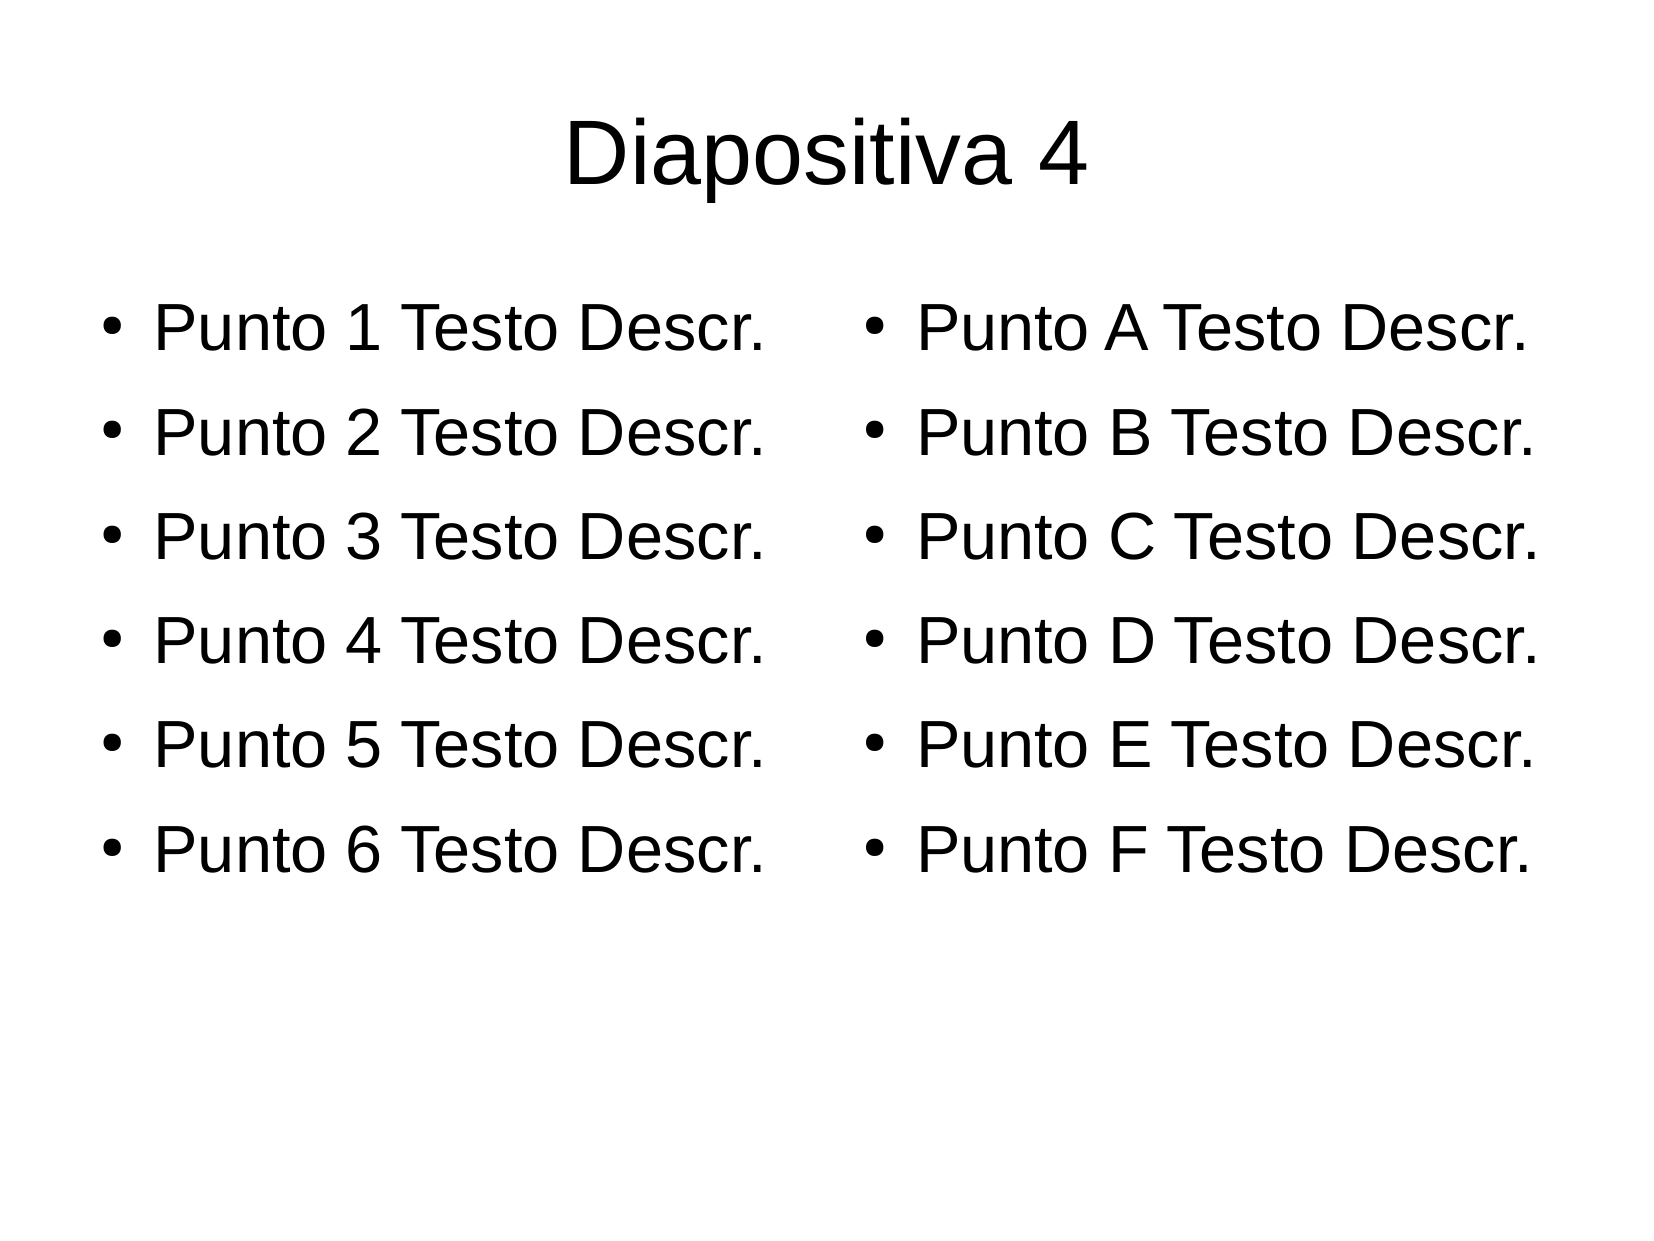

# Diapositiva 4
Punto 1 Testo Descr.
Punto 2 Testo Descr.
Punto 3 Testo Descr.
Punto 4 Testo Descr.
Punto 5 Testo Descr.
Punto 6 Testo Descr.
Punto A Testo Descr.
Punto B Testo Descr.
Punto C Testo Descr.
Punto D Testo Descr.
Punto E Testo Descr.
Punto F Testo Descr.